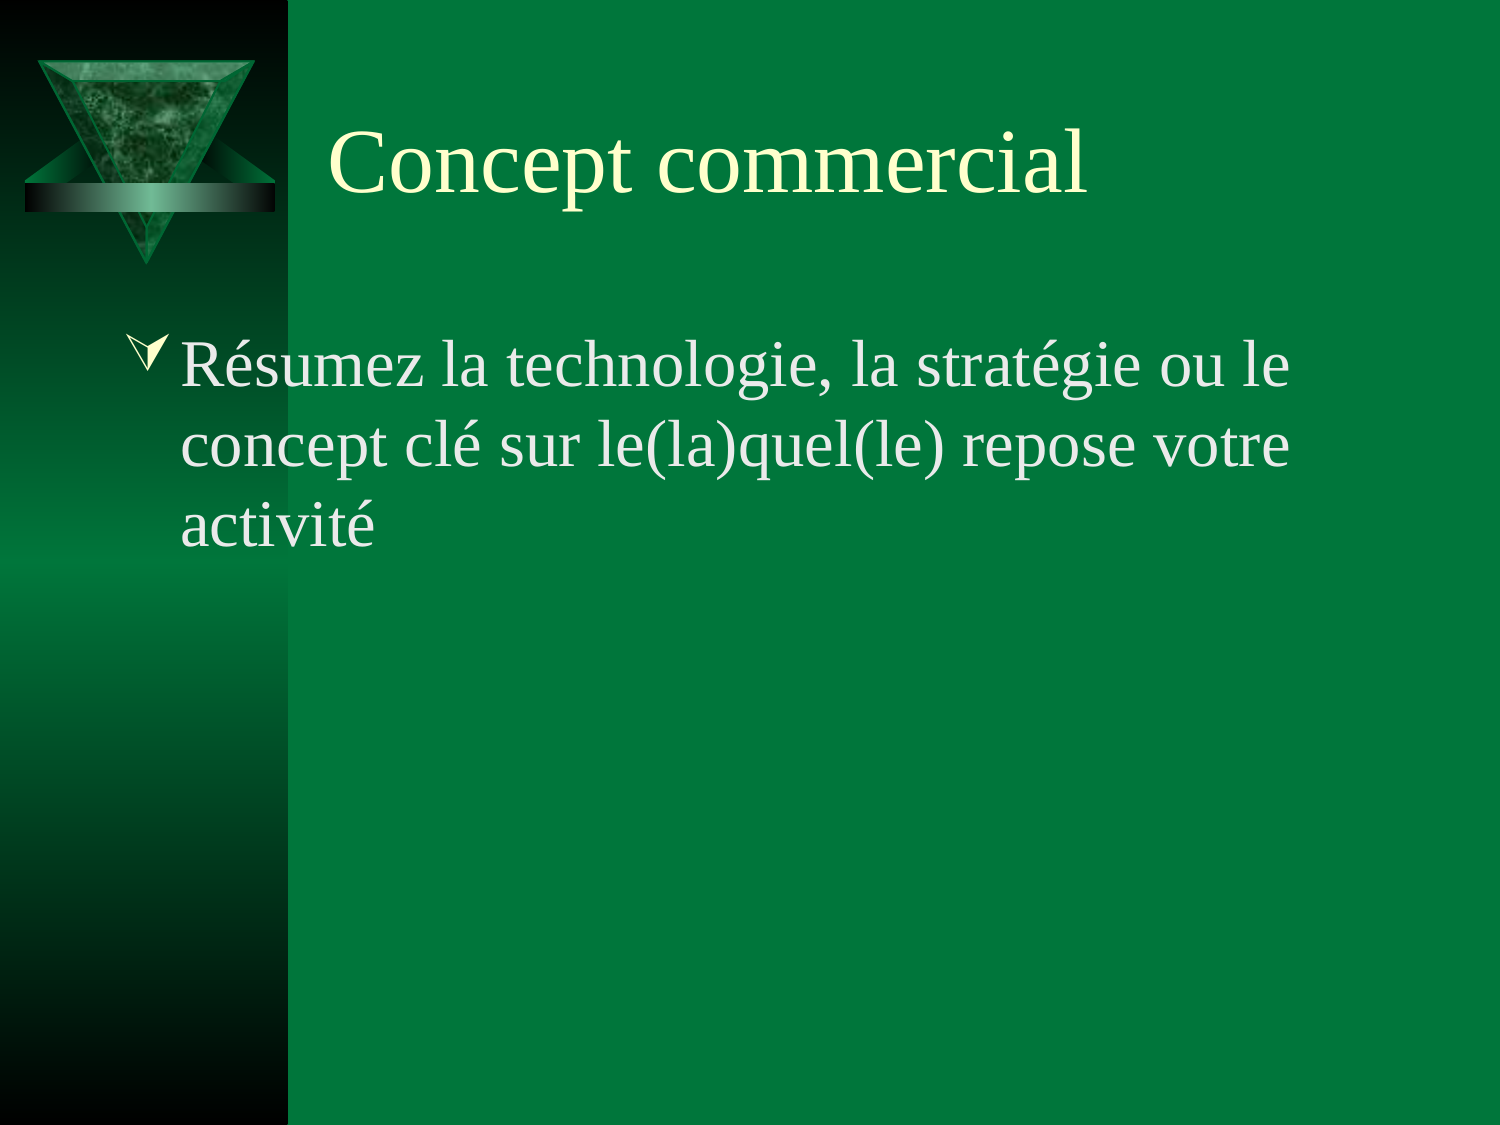

# Concept commercial
Résumez la technologie, la stratégie ou le concept clé sur le(la)quel(le) repose votre activité